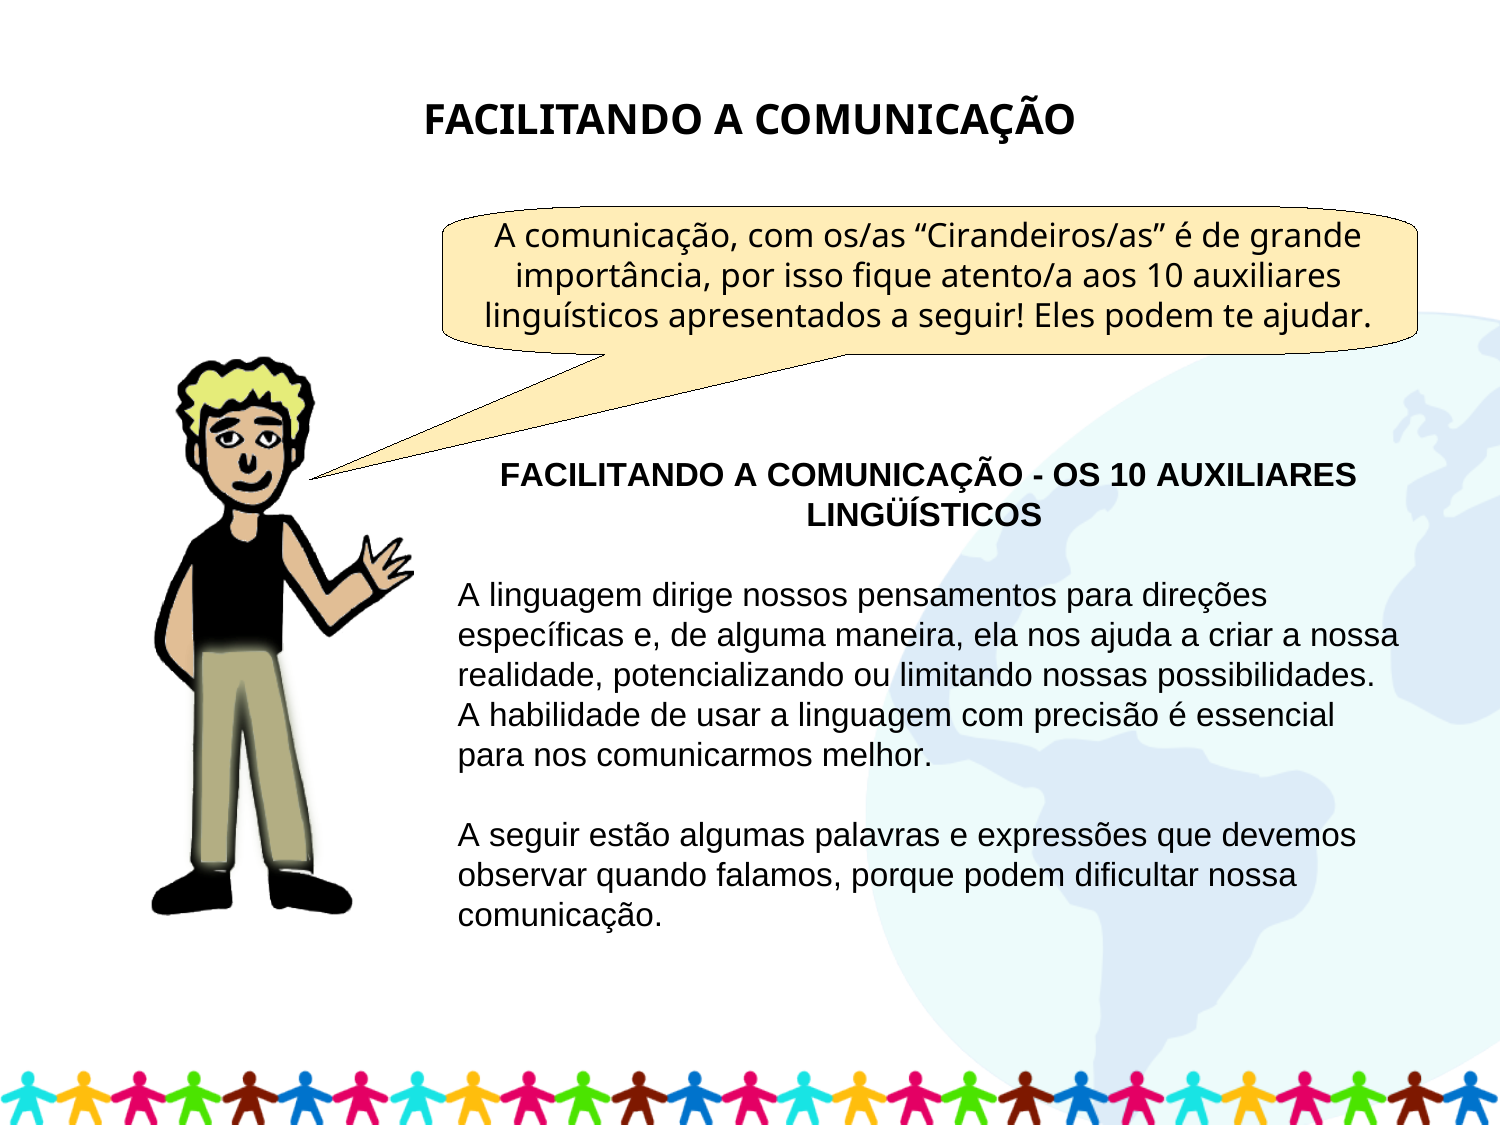

# FACILITANDO A COMUNICAÇÃO
A comunicação, com os/as “Cirandeiros/as” é de grande importância, por isso fique atento/a aos 10 auxiliares linguísticos apresentados a seguir! Eles podem te ajudar.
FACILITANDO A COMUNICAÇÃO - OS 10 AUXILIARES LINGÜÍSTICOS
A linguagem dirige nossos pensamentos para direções específicas e, de alguma maneira, ela nos ajuda a criar a nossa realidade, potencializando ou limitando nossas possibilidades. A habilidade de usar a lingua­gem com precisão é essencial para nos comunicarmos melhor.
A seguir estão algumas palavras e expressões que devemos observar quando falamos, porque podem dificultar nossa comunicação.